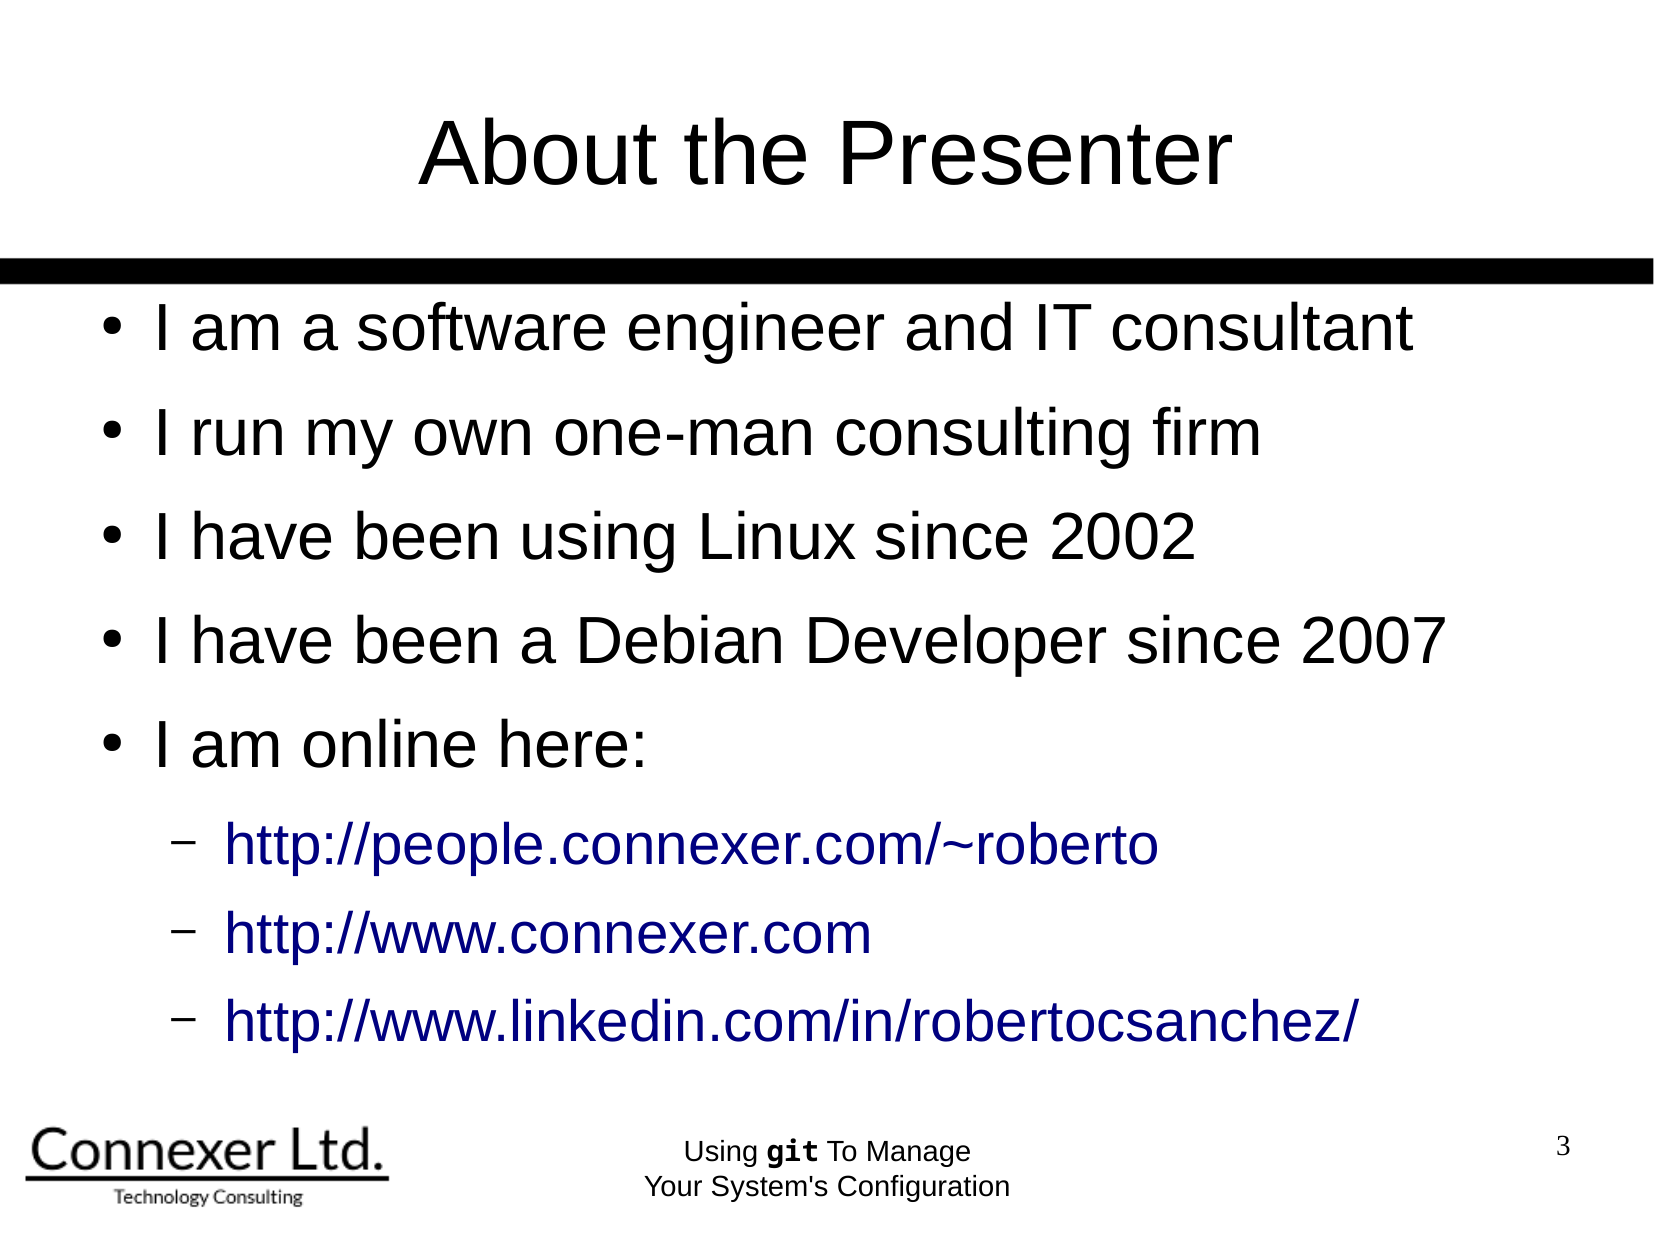

# About the Presenter
I am a software engineer and IT consultant
I run my own one-man consulting firm
I have been using Linux since 2002
I have been a Debian Developer since 2007
I am online here:
http://people.connexer.com/~roberto
http://www.connexer.com
http://www.linkedin.com/in/robertocsanchez/
3